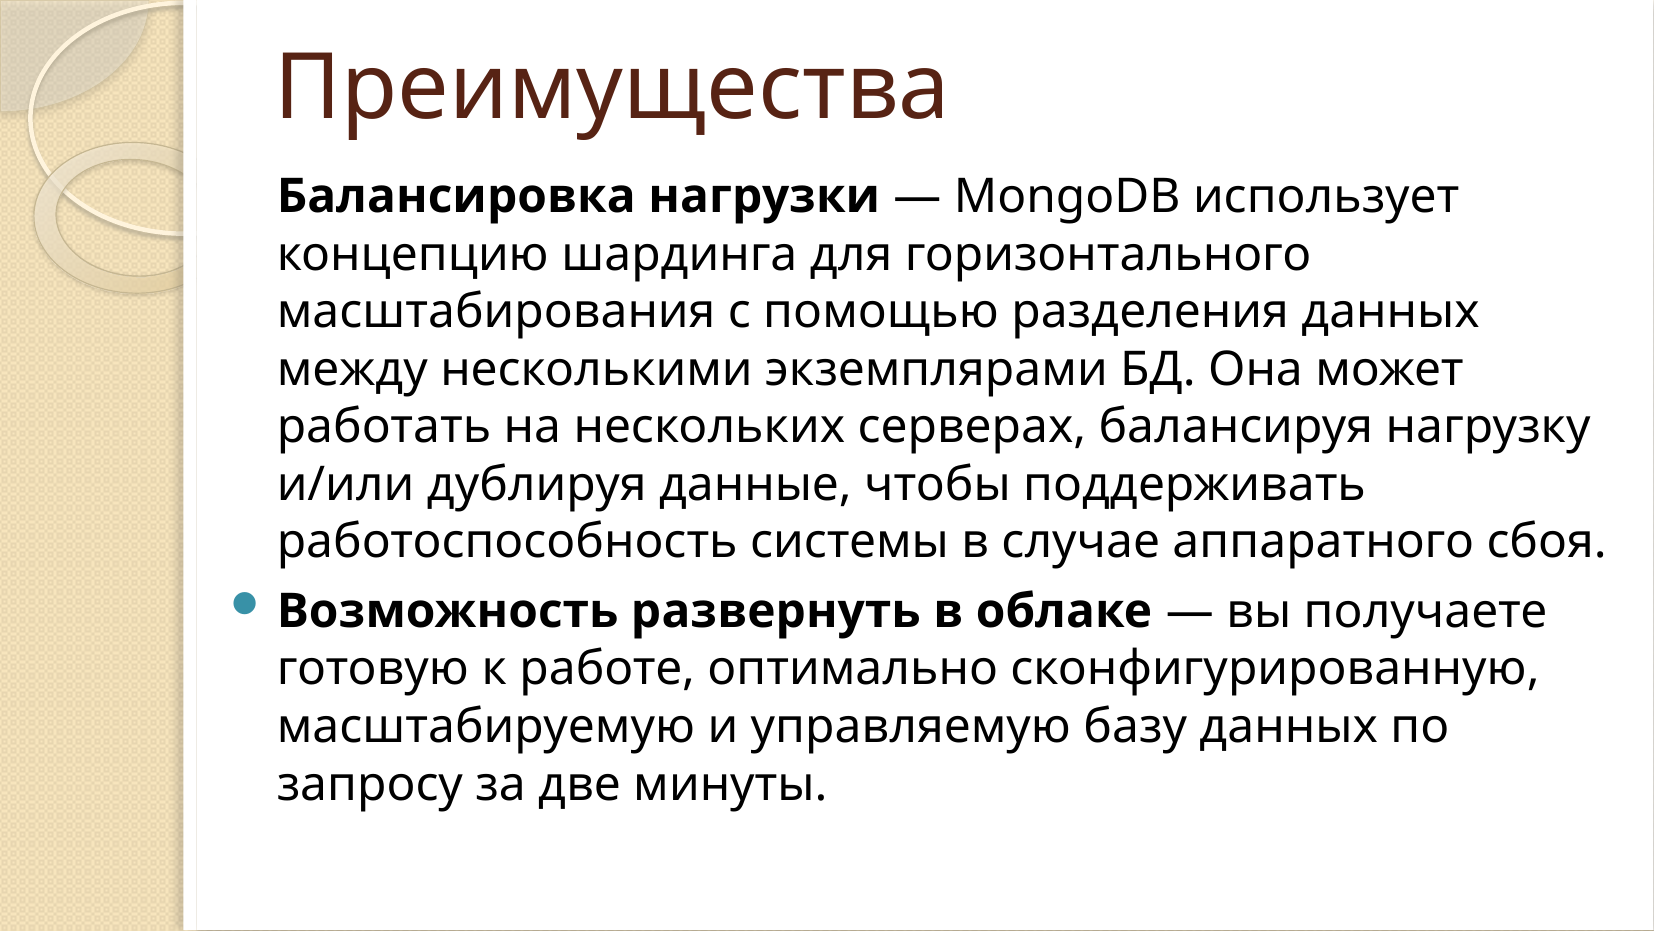

Преимущества
# Балансировка нагрузки — MongoDB использует концепцию шардинга для горизонтального масштабирования с помощью разделения данных между несколькими экземплярами БД. Она может работать на нескольких серверах, балансируя нагрузку и/или дублируя данные, чтобы поддерживать работоспособность системы в случае аппаратного сбоя.
Возможность развернуть в облаке — вы получаете готовую к работе, оптимально сконфигурированную, масштабируемую и управляемую базу данных по запросу за две минуты.